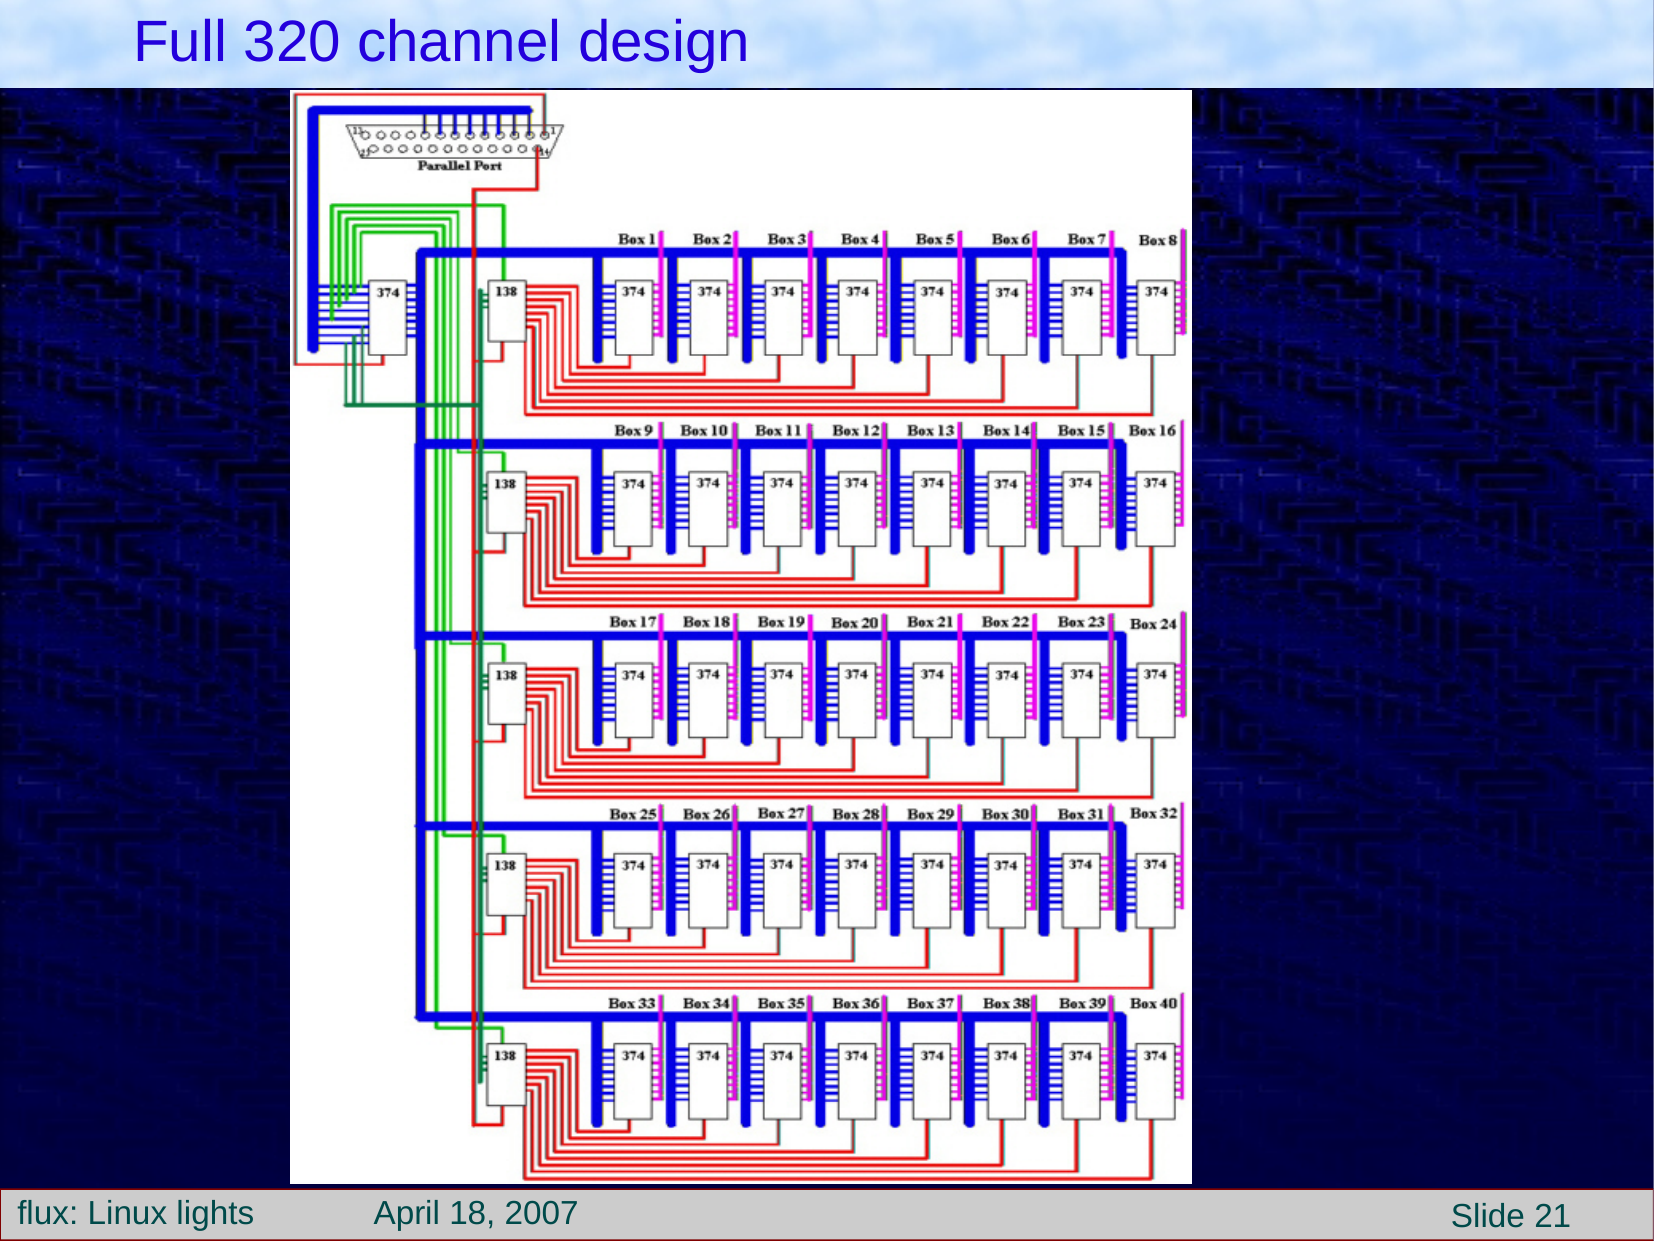

Full 320 channel design
flux: Linux lights	April 18, 2007
Slide